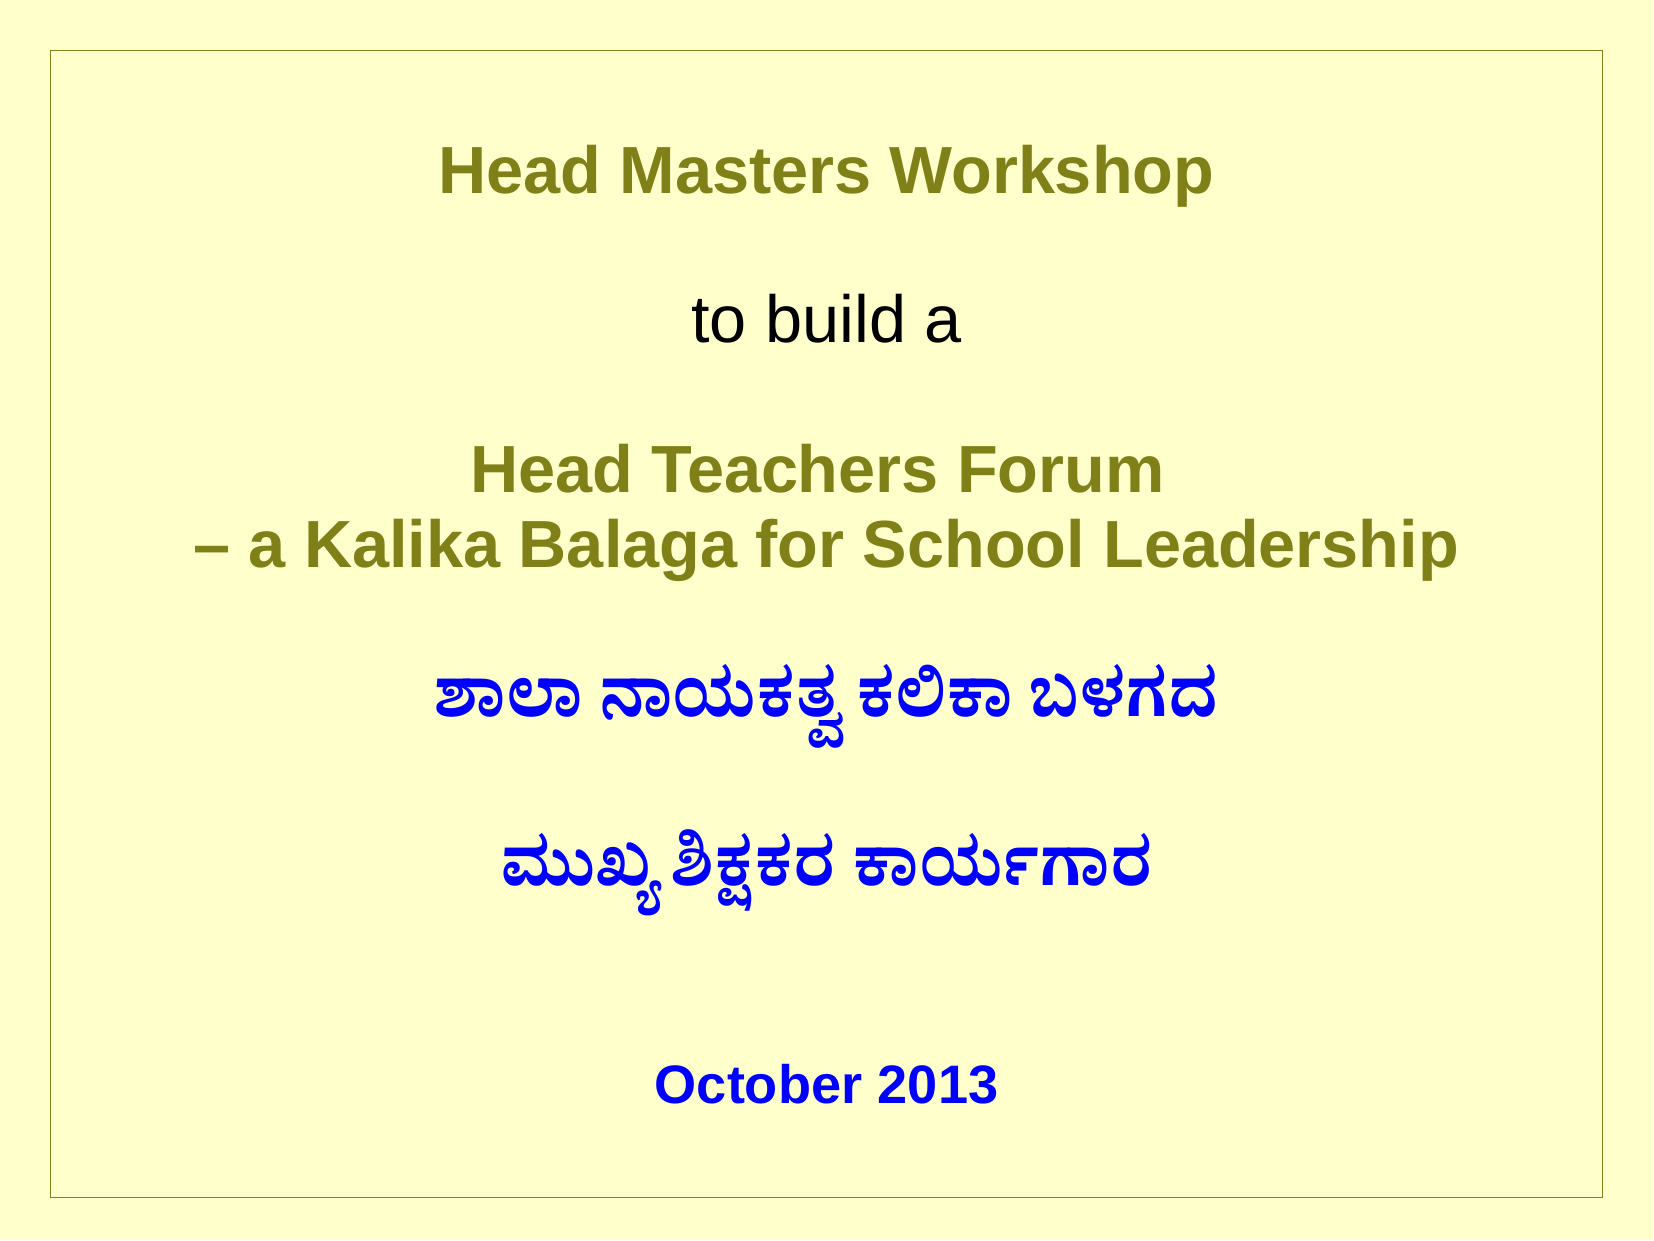

# Head Masters Workshop
to build a
Head Teachers Forum
– a Kalika Balaga for School Leadership
ಶಾಲಾ ನಾಯಕತ್ವ ಕಲಿಕಾ ಬಳಗದ
ಮುಖ್ಯ ಶಿಕ್ಷಕರ ಕಾರ್ಯಗಾರ
October 2013